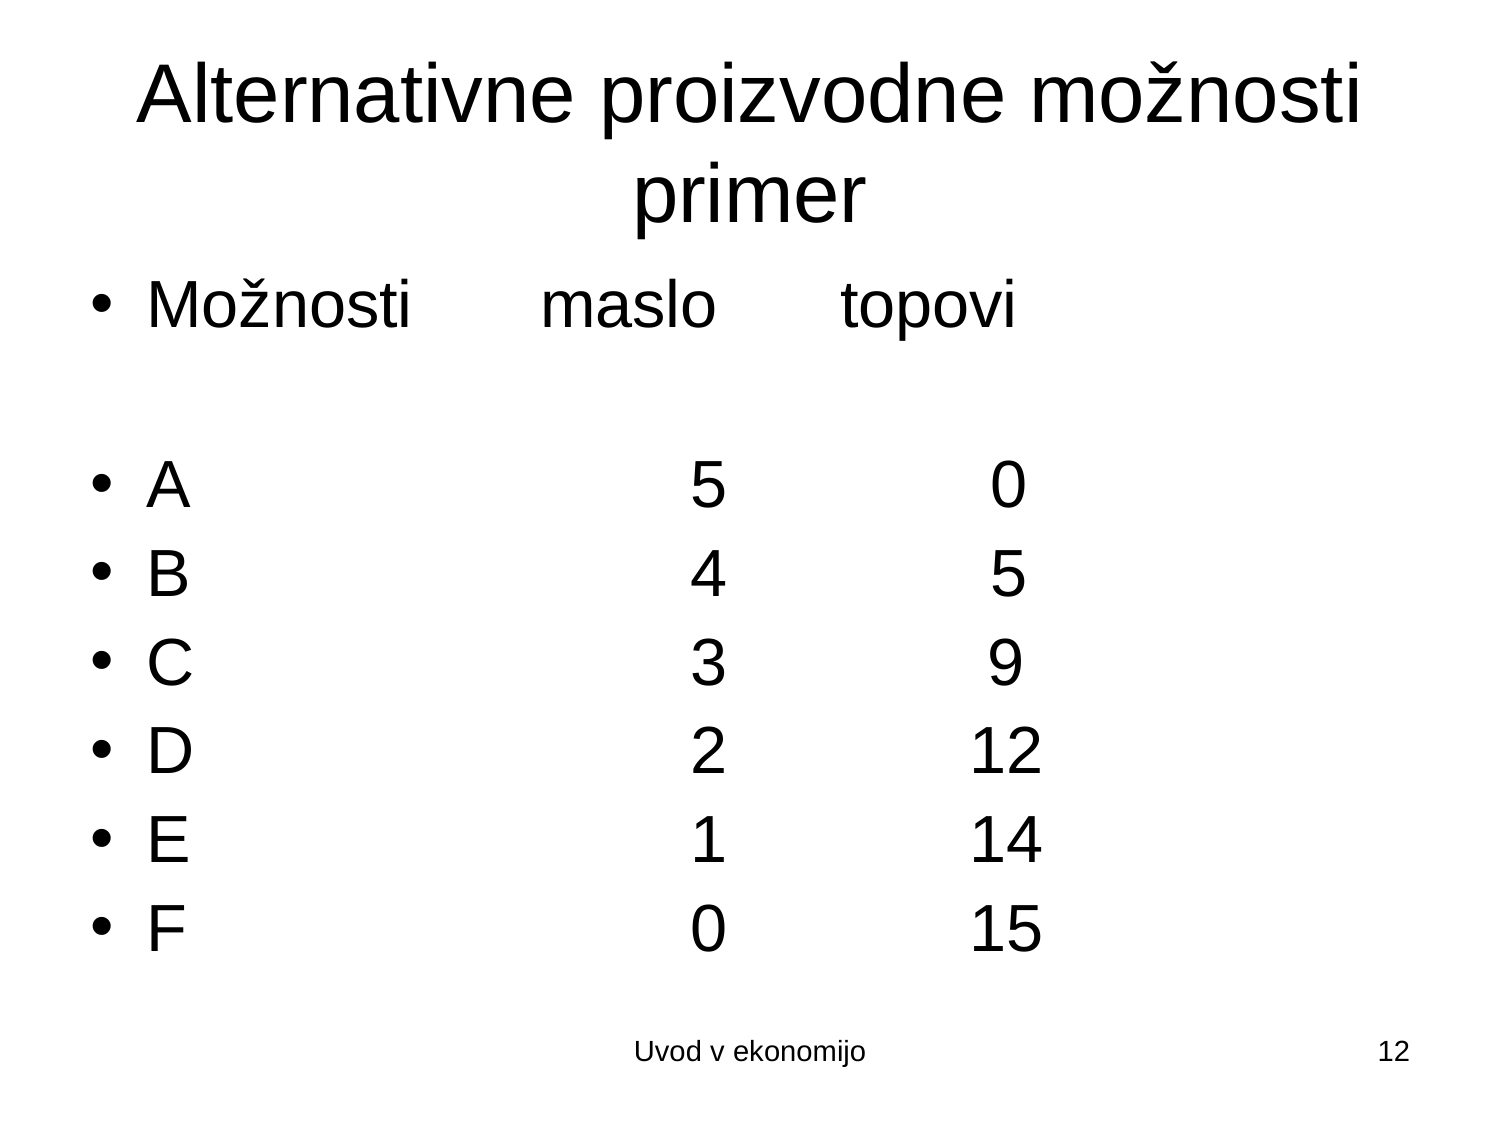

# Alternativne proizvodne možnosti primer
Možnosti	maslo	topovi
A				5		0
B				4		5
C				3	 9
D				2	 12
E				1	 14
F				0	 15
Uvod v ekonomijo